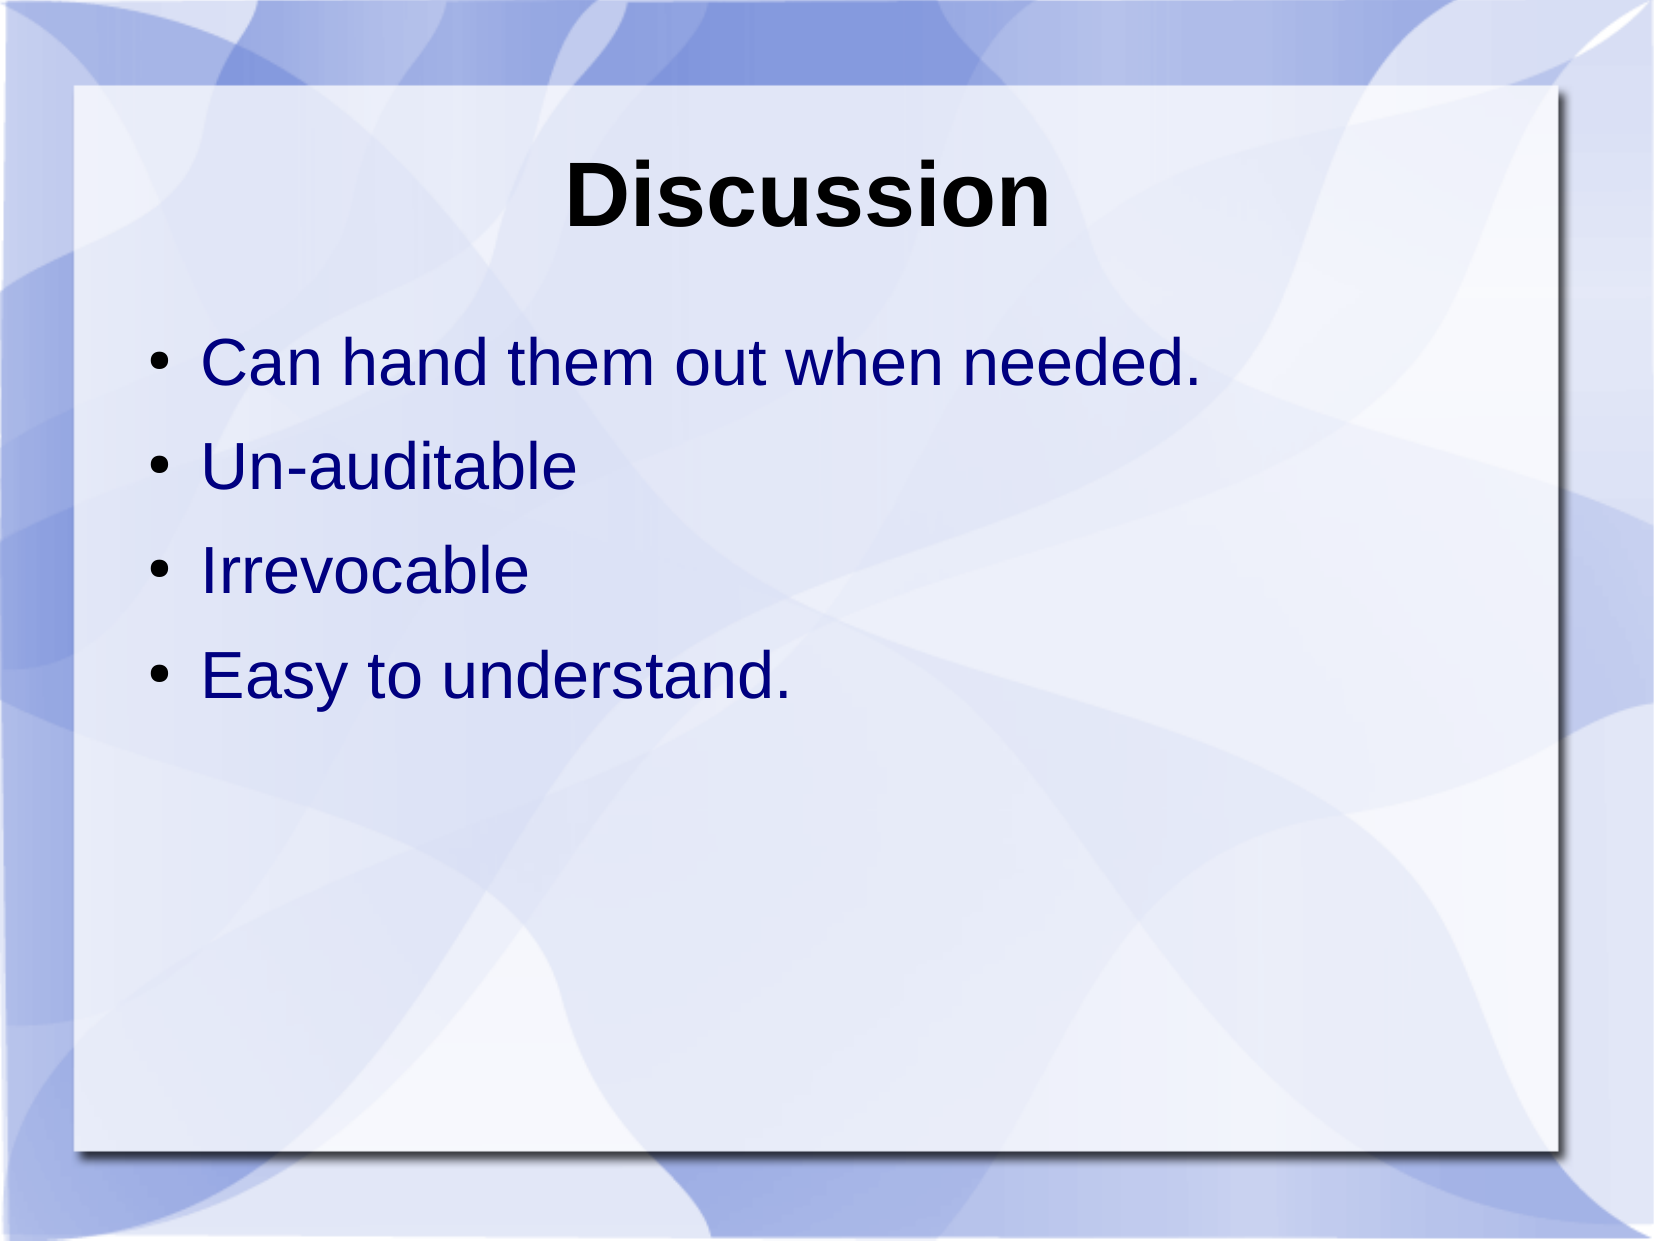

# Discussion
Can hand them out when needed.
Un-auditable
Irrevocable
Easy to understand.